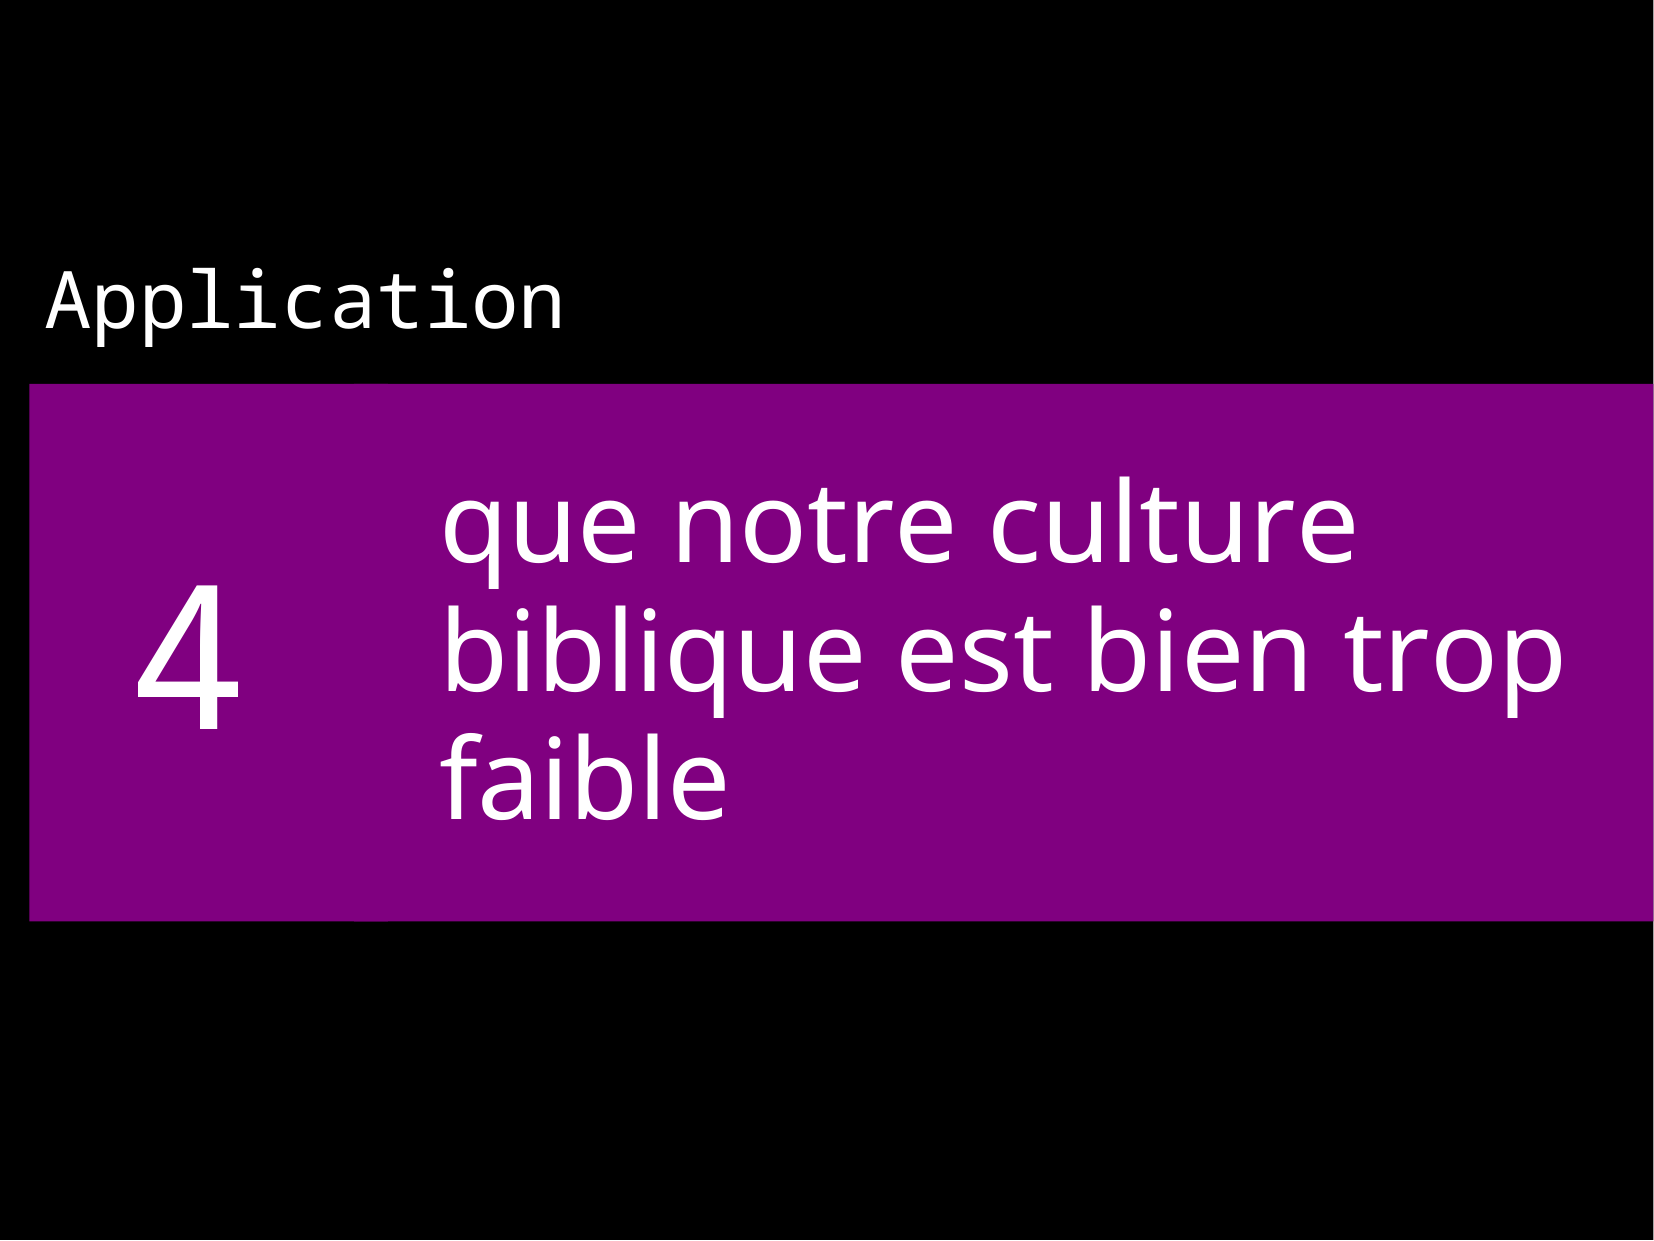

Application
que notre culture biblique est bien trop faible
4